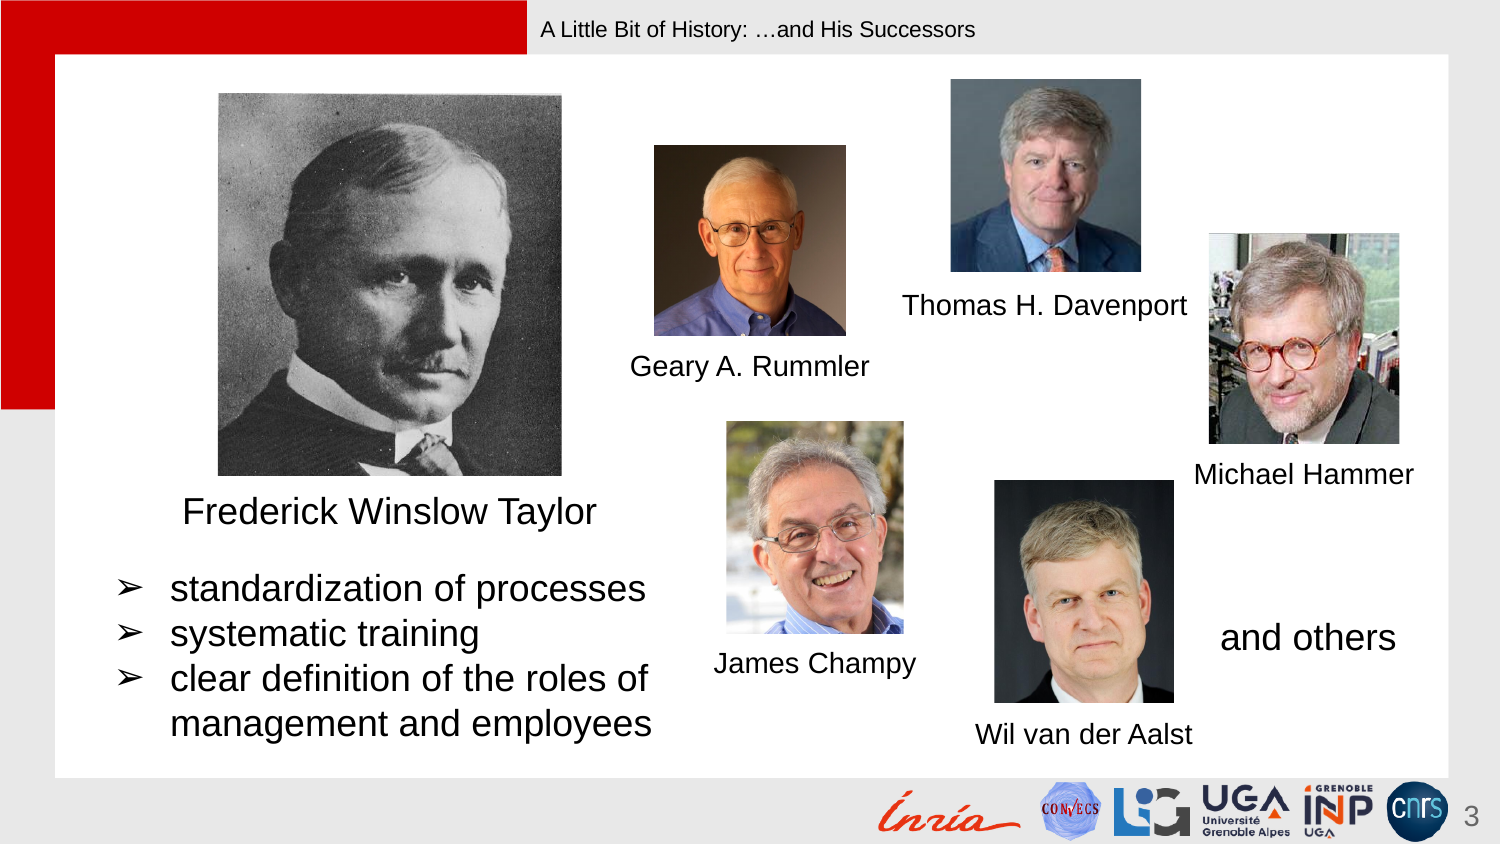

# A Little Bit of History: …and His Successors
Thomas H. Davenport
Geary A. Rummler
Michael Hammer
James Champy
Frederick Winslow Taylor
standardization of processes
systematic training
clear definition of the roles of management and employees
and others
Wil van der Aalst
3